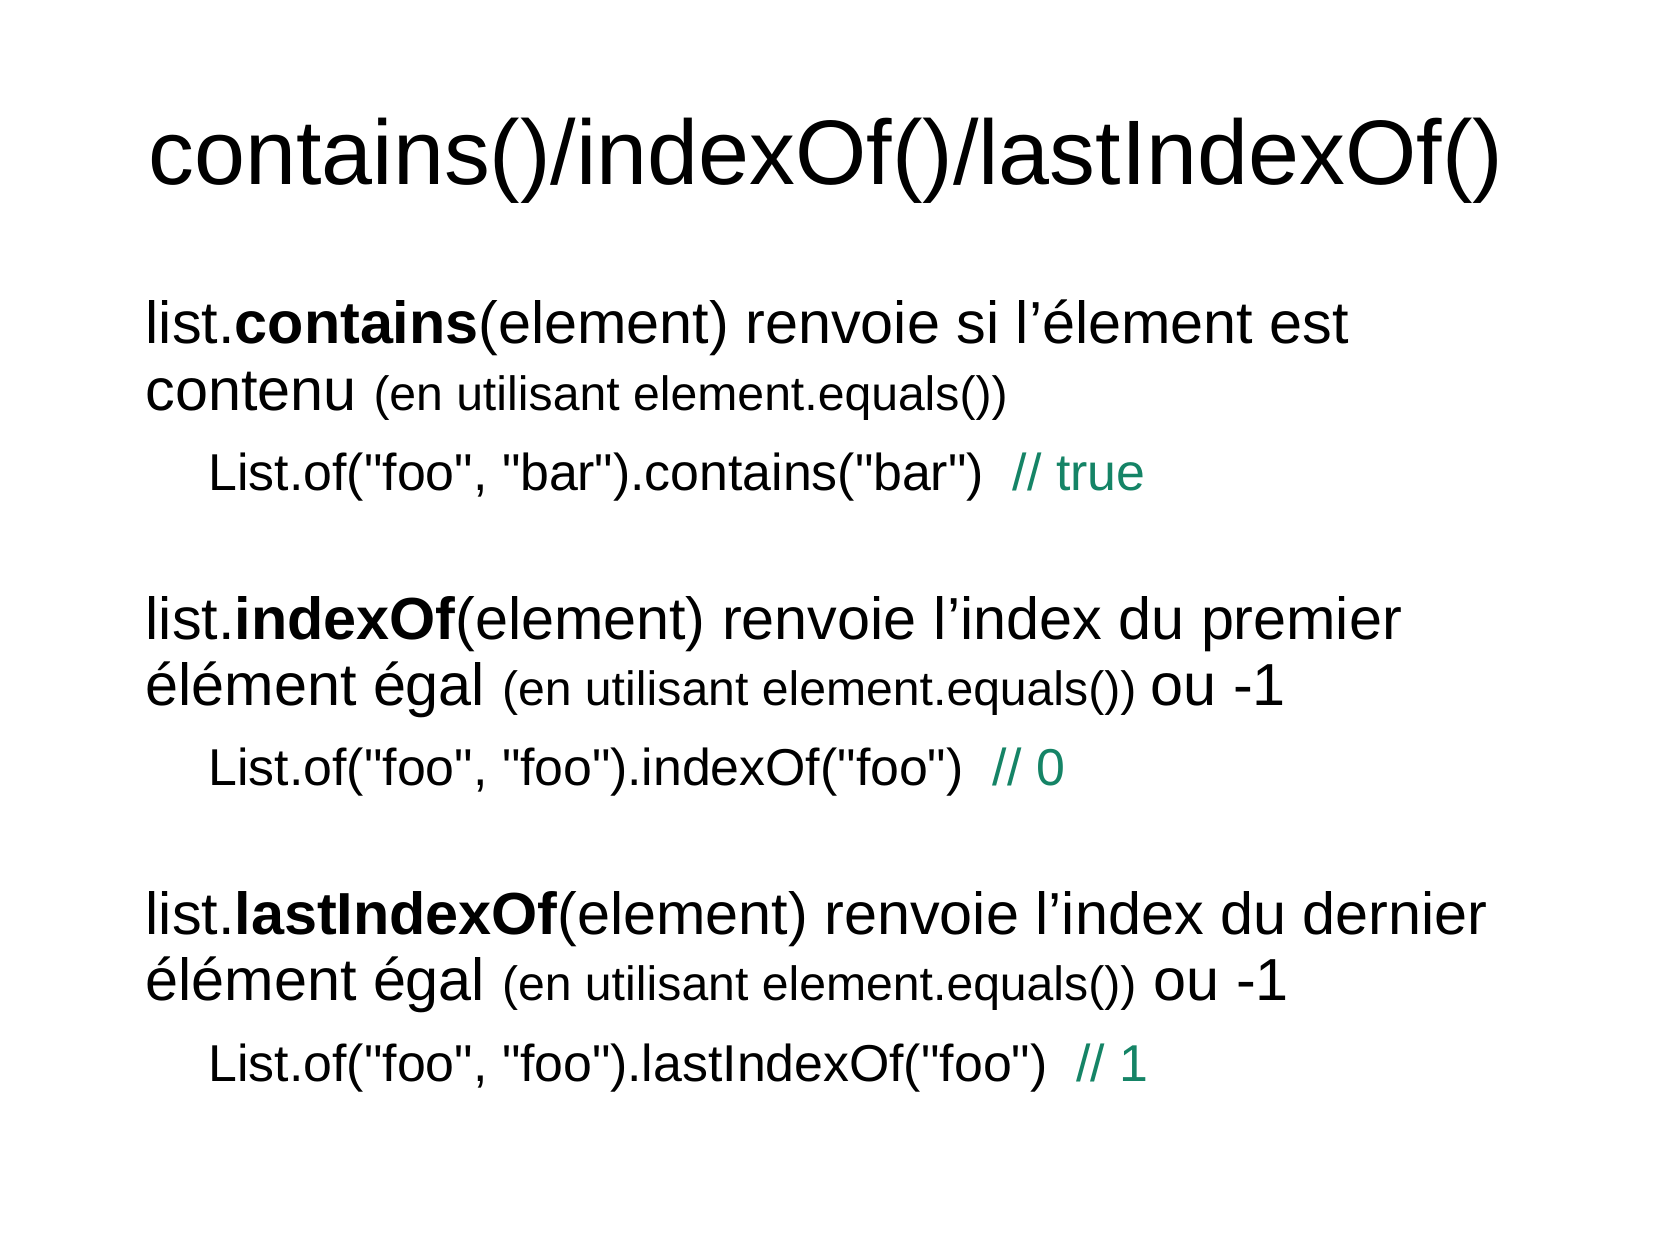

# contains()/indexOf()/lastIndexOf()
list.contains(element) renvoie si l’élement est contenu (en utilisant element.equals())
List.of("foo", "bar").contains("bar") // true
list.indexOf(element) renvoie l’index du premier élément égal (en utilisant element.equals()) ou -1
List.of("foo", "foo").indexOf("foo") // 0
list.lastIndexOf(element) renvoie l’index du dernier élément égal (en utilisant element.equals()) ou -1
List.of("foo", "foo").lastIndexOf("foo") // 1